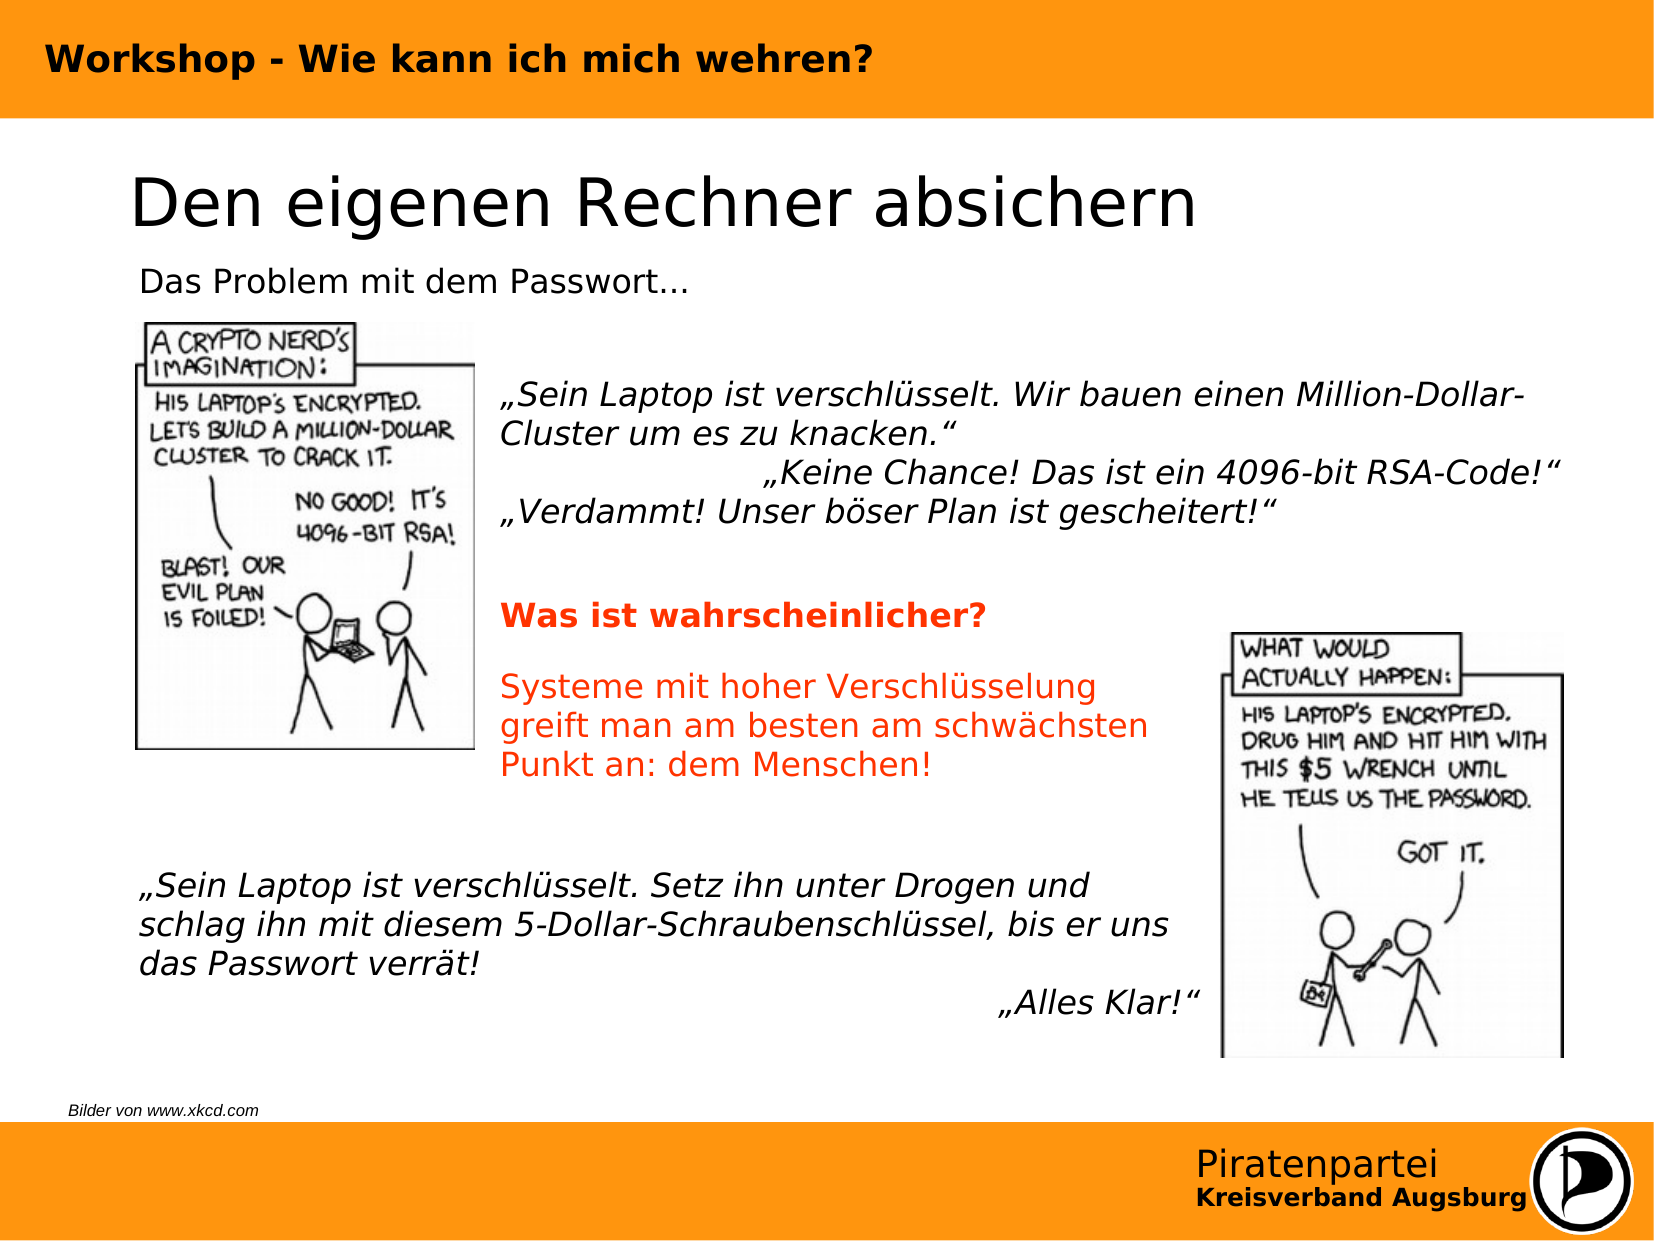

Workshop - Wie kann ich mich wehren?
Den eigenen Rechner absichern
Das Problem mit dem Passwort...
„Sein Laptop ist verschlüsselt. Wir bauen einen Million-Dollar-Cluster um es zu knacken.“
„Keine Chance! Das ist ein 4096-bit RSA-Code!“
„Verdammt! Unser böser Plan ist gescheitert!“
Was ist wahrscheinlicher?
Systeme mit hoher Verschlüsselung greift man am besten am schwächsten Punkt an: dem Menschen!
„Sein Laptop ist verschlüsselt. Setz ihn unter Drogen und schlag ihn mit diesem 5-Dollar-Schraubenschlüssel, bis er uns das Passwort verrät!
„Alles Klar!“
Bilder von www.xkcd.com